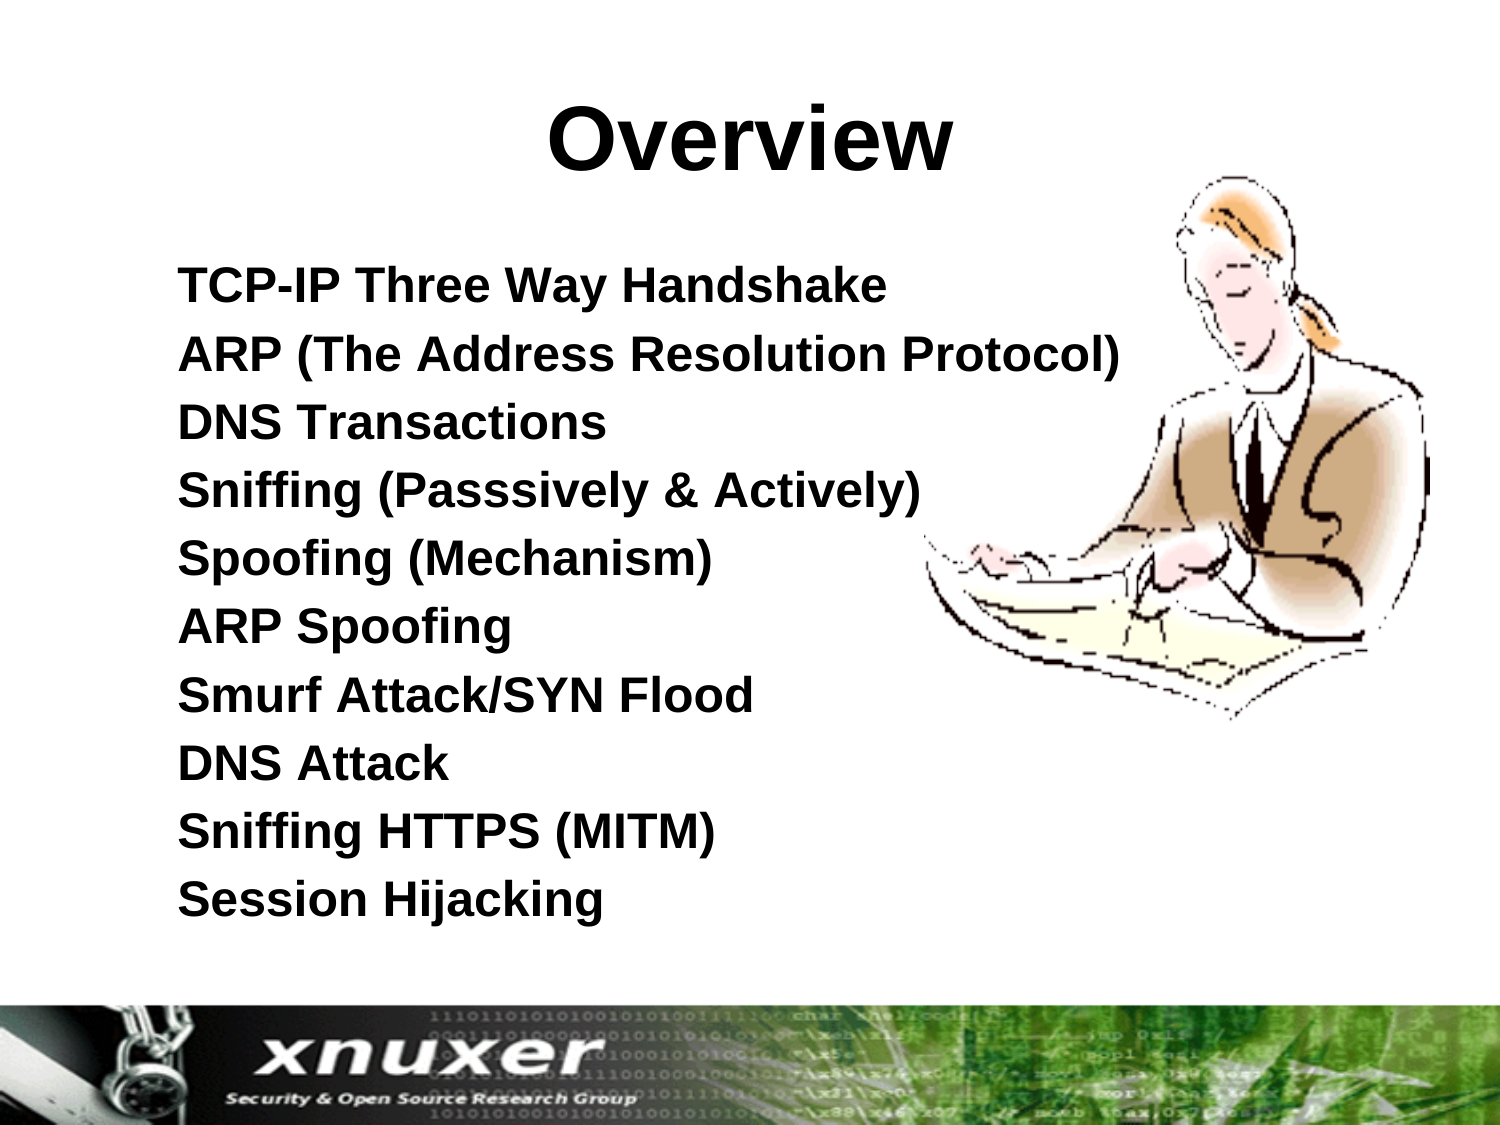

# Overview
TCP-IP Three Way Handshake
ARP (The Address Resolution Protocol)
DNS Transactions
Sniffing (Passsively & Actively)
Spoofing (Mechanism)
ARP Spoofing
Smurf Attack/SYN Flood
DNS Attack
Sniffing HTTPS (MITM)
Session Hijacking